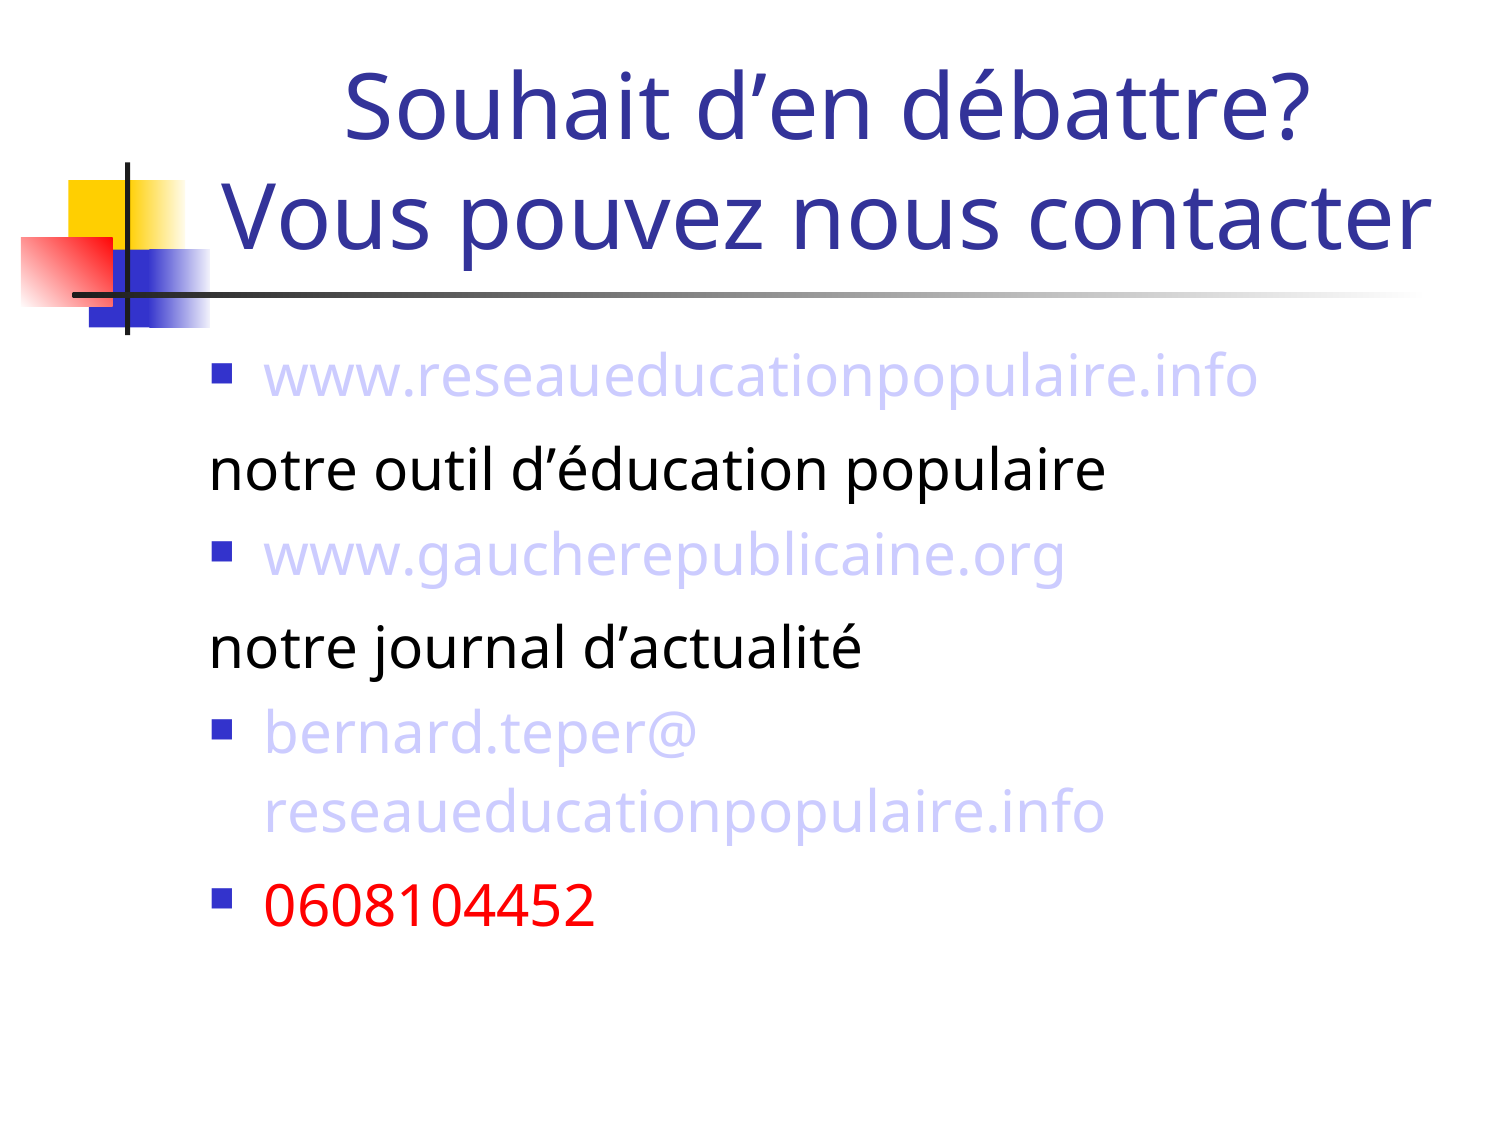

Souhait d’en débattre?
Vous pouvez nous contacter
www.reseaueducationpopulaire.info
notre outil d’éducation populaire
www.gaucherepublicaine.org
notre journal d’actualité
bernard.teper@reseaueducationpopulaire.info
0608104452